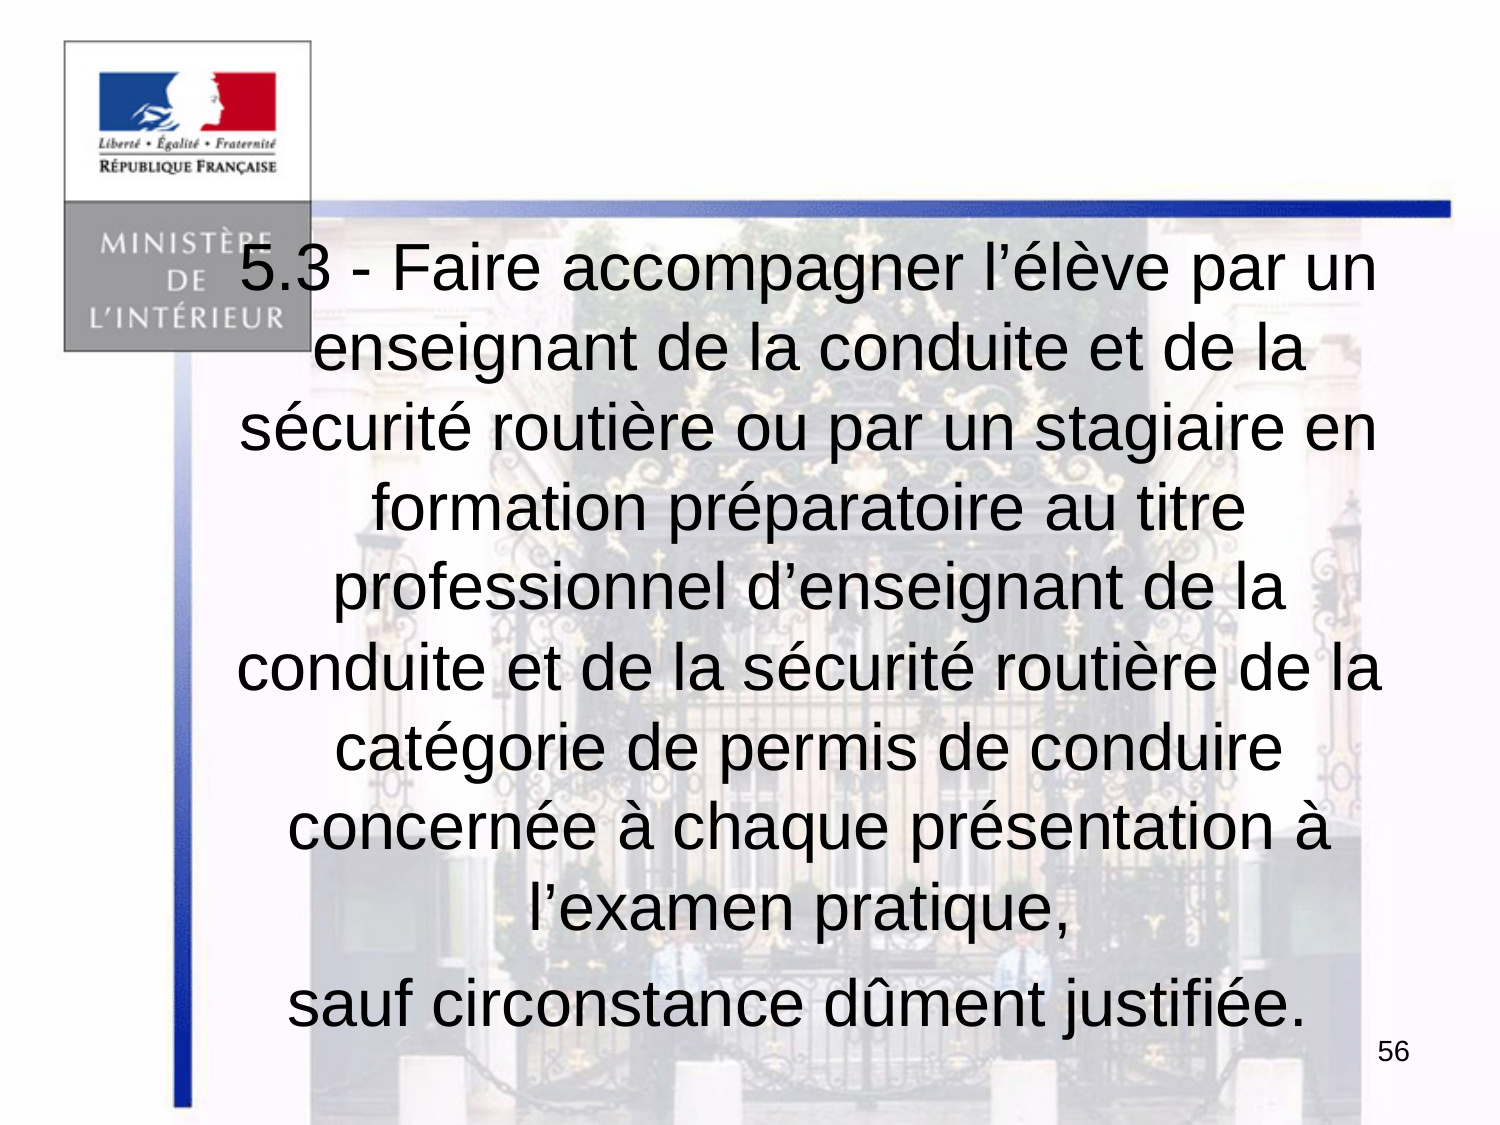

# 5.3 - Faire accompagner l’élève par un enseignant de la conduite et de la sécurité routière ou par un stagiaire en formation préparatoire au titre professionnel d’enseignant de la conduite et de la sécurité routière de la catégorie de permis de conduire concernée à chaque présentation à l’examen pratique, sauf circonstance dûment justifiée.